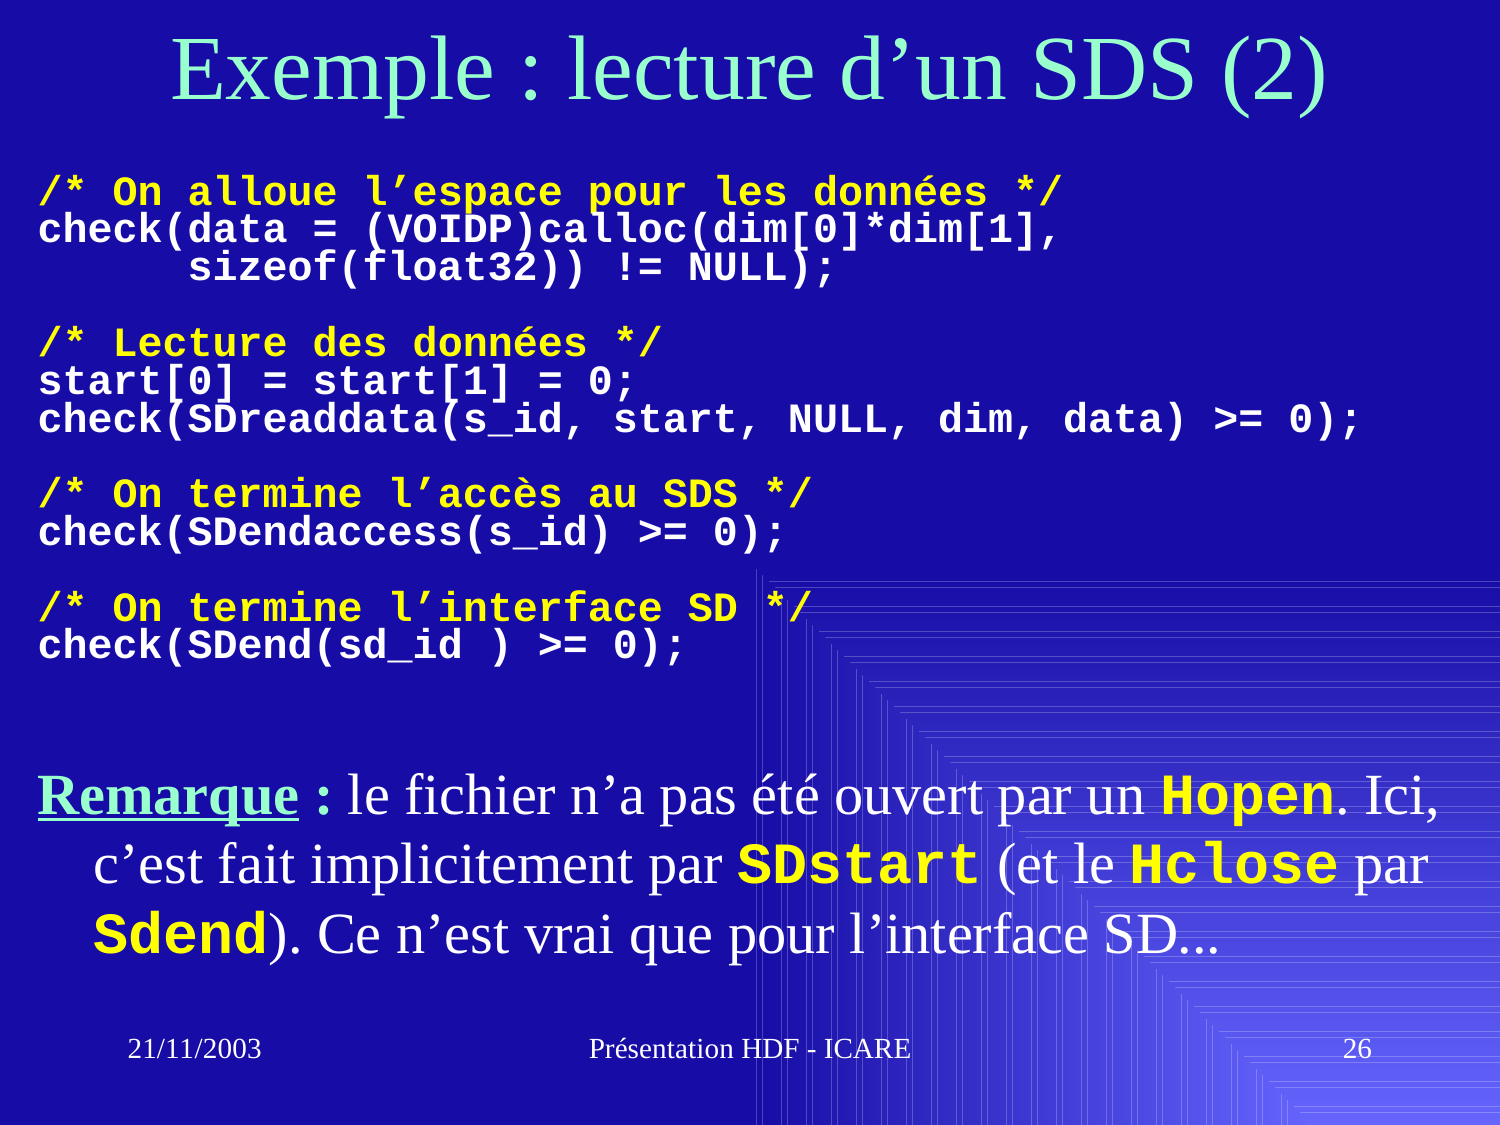

# Exemple : lecture d’un SDS (2)
/* On alloue l’espace pour les données */
check(data = (VOIDP)calloc(dim[0]*dim[1],
 sizeof(float32)) != NULL);
/* Lecture des données */
start[0] = start[1] = 0;
check(SDreaddata(s_id, start, NULL, dim, data) >= 0);
/* On termine l’accès au SDS */
check(SDendaccess(s_id) >= 0);
/* On termine l’interface SD */
check(SDend(sd_id ) >= 0);
Remarque : le fichier n’a pas été ouvert par un Hopen. Ici, c’est fait implicitement par SDstart (et le Hclose par Sdend). Ce n’est vrai que pour l’interface SD...
21/11/2003
Présentation HDF - ICARE
26